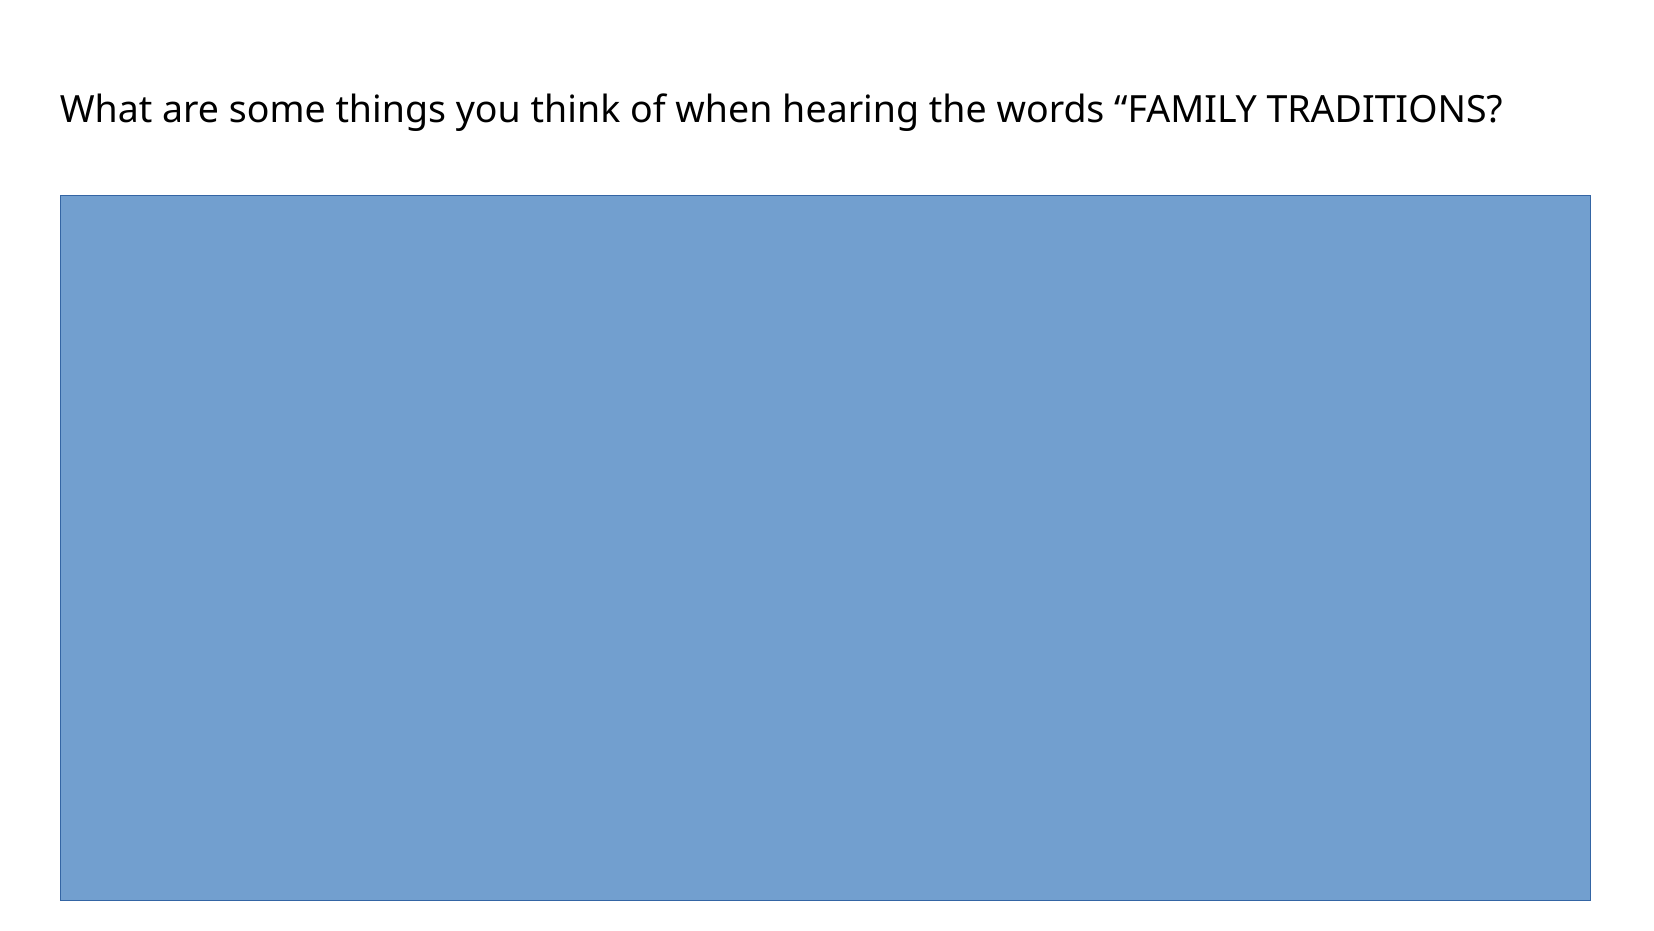

What are some things you think of when hearing the words “FAMILY TRADITIONS?